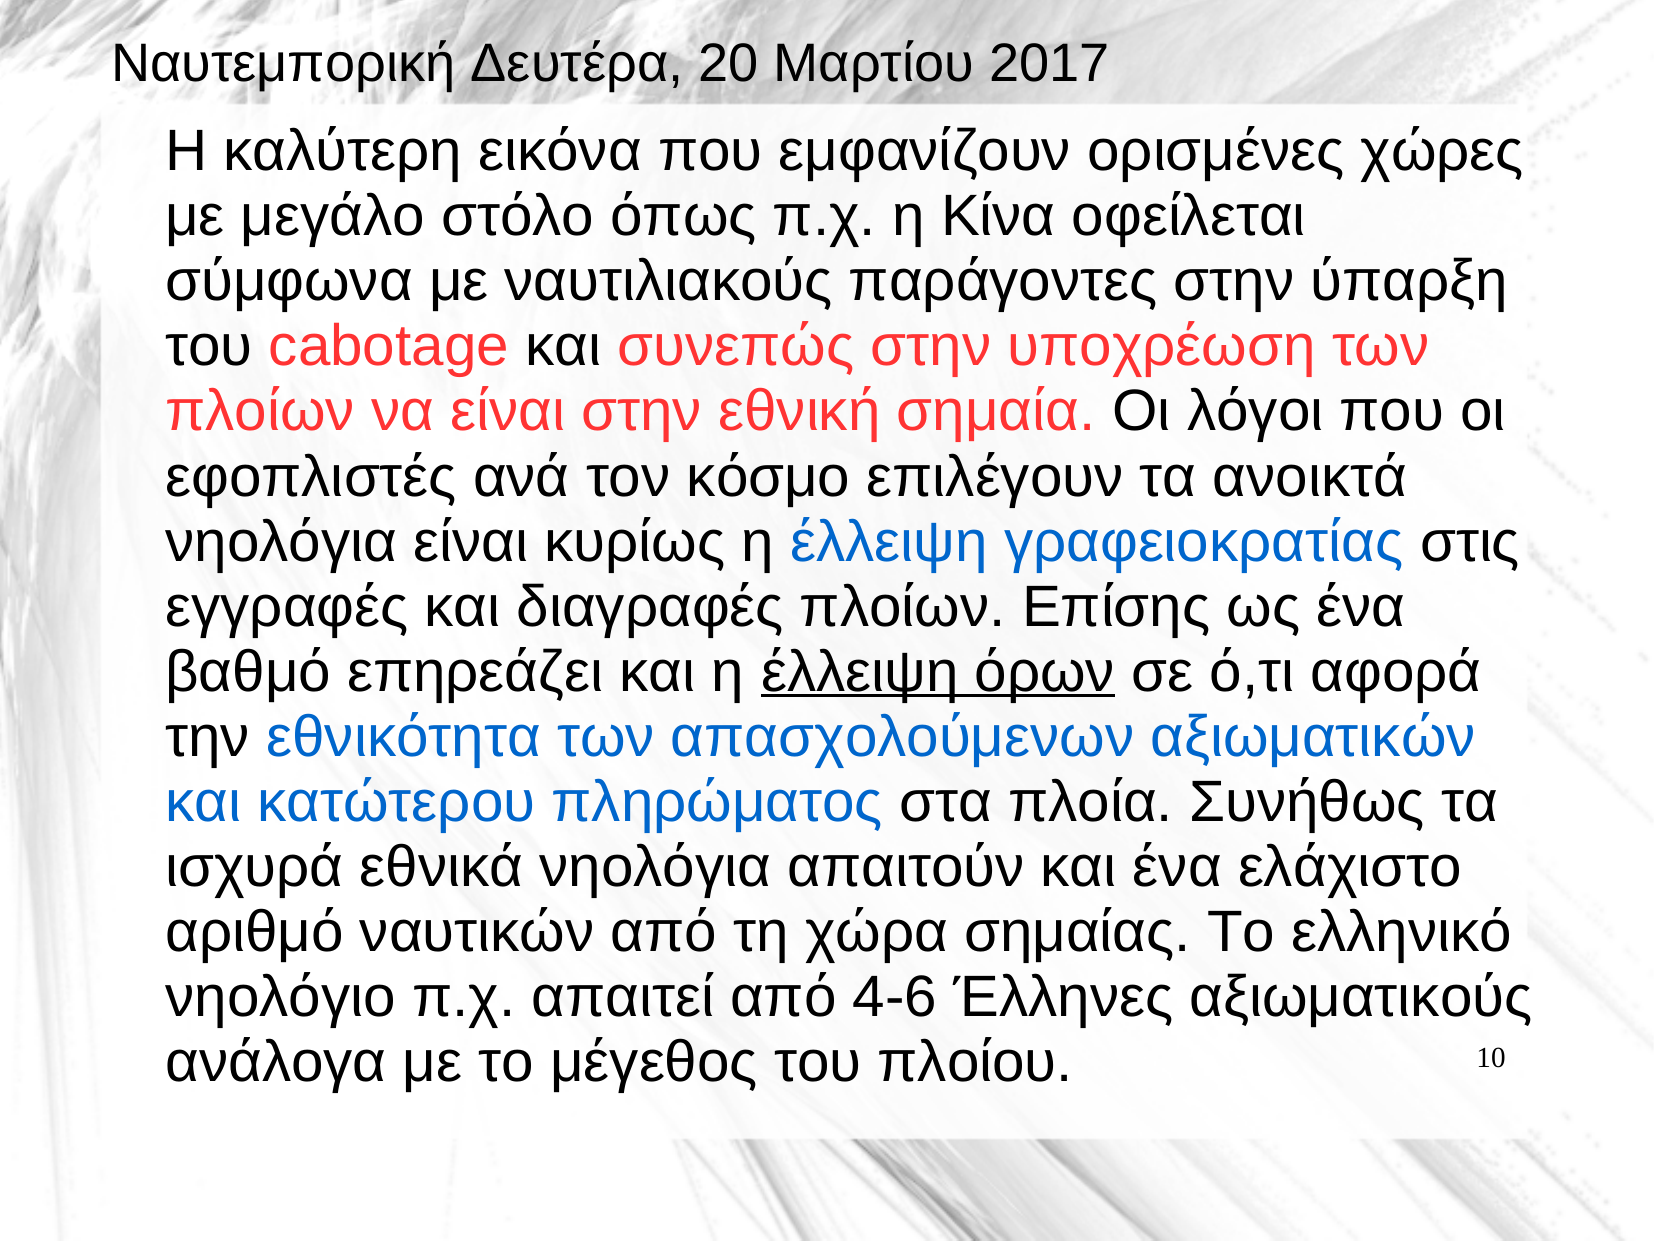

# Ναυτεμπορική Δευτέρα, 20 Μαρτίου 2017
Η καλύτερη εικόνα που εμφανίζουν ορισμένες χώρες με μεγάλο στόλο όπως π.χ. η Κίνα οφείλεται σύμφωνα με ναυτιλιακούς παράγοντες στην ύπαρξη του cabotage και συνεπώς στην υποχρέωση των πλοίων να είναι στην εθνική σημαία. Οι λόγοι που οι εφοπλιστές ανά τον κόσμο επιλέγουν τα ανοικτά νηολόγια είναι κυρίως η έλλειψη γραφειοκρατίας στις εγγραφές και διαγραφές πλοίων. Επίσης ως ένα βαθμό επηρεάζει και η έλλειψη όρων σε ό,τι αφορά την εθνικότητα των απασχολούμενων αξιωματικών και κατώτερου πληρώματος στα πλοία. Συνήθως τα ισχυρά εθνικά νηολόγια απαιτούν και ένα ελάχιστο αριθμό ναυτικών από τη χώρα σημαίας. Το ελληνικό νηολόγιο π.χ. απαιτεί από 4-6 Έλληνες αξιωματικούς ανάλογα με το μέγεθος του πλοίου.
10